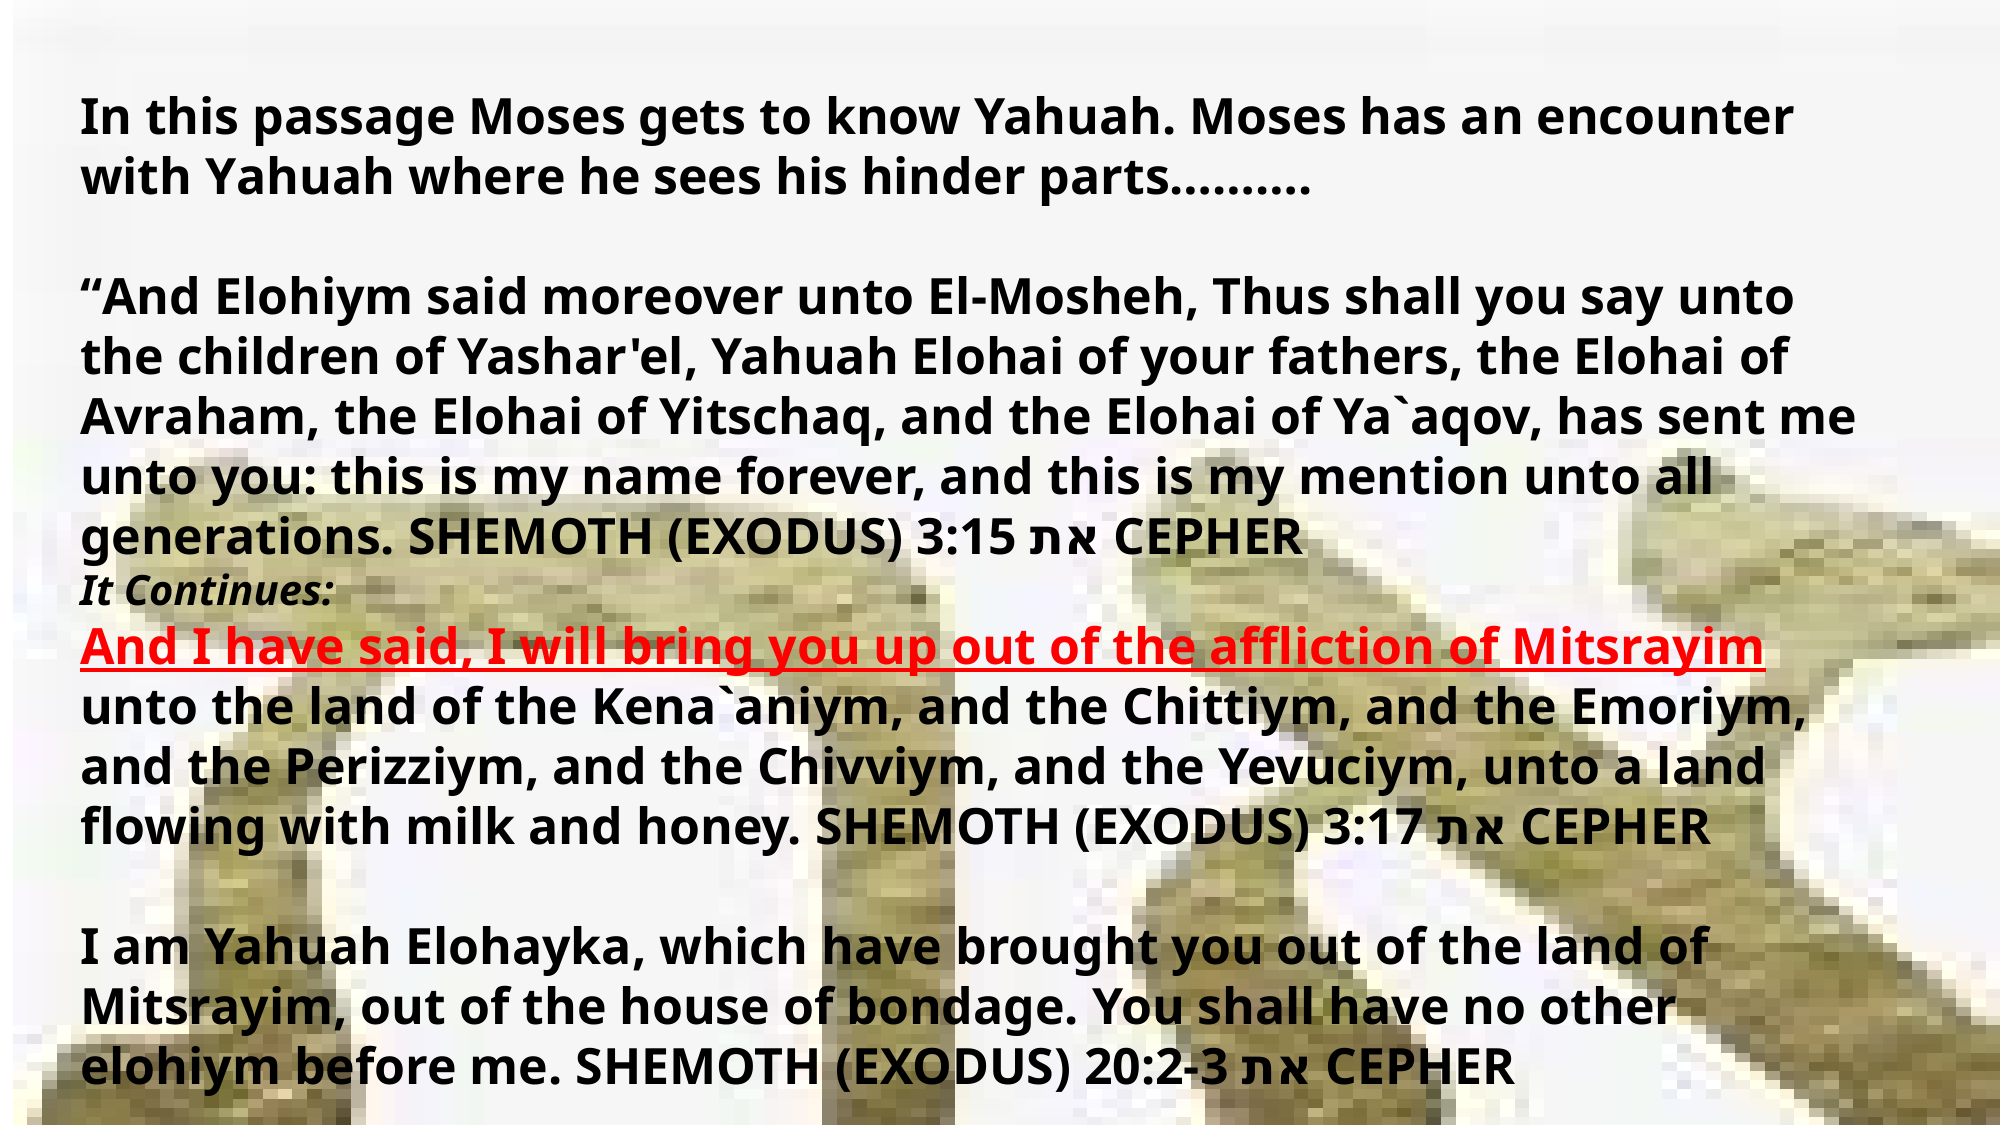

In this passage Moses gets to know Yahuah. Moses has an encounter with Yahuah where he sees his hinder parts……….
“And Elohiym said moreover unto El-Mosheh, Thus shall you say unto the children of Yashar'el, Yahuah Elohai of your fathers, the Elohai of Avraham, the Elohai of Yitschaq, and the Elohai of Ya`aqov, has sent me unto you: this is my name forever, and this is my mention unto all generations. SHEMOTH (EXODUS) 3:15 את CEPHER
It Continues:
And I have said, I will bring you up out of the affliction of Mitsrayim unto the land of the Kena`aniym, and the Chittiym, and the Emoriym, and the Perizziym, and the Chivviym, and the Yevuciym, unto a land flowing with milk and honey. SHEMOTH (EXODUS) 3:17 את CEPHER
I am Yahuah Elohayka, which have brought you out of the land of Mitsrayim, out of the house of bondage. You shall have no other elohiym before me. SHEMOTH (EXODUS) 20:2-3 את CEPHER
Thus says Yahuah the King of Yashar'el, and his Redeemer Yahuah Tseva'oth; I am the first, and I am the last; and beside me there is no Elohiym. YESHA'YAHU (ISAIAH) 44:6 את CEPHER
We have found him, of whom Mosheh in the Law, and the prophets, did write, Yahusha of Natsareth, the son of Yoceph. YOCHANON (JOHN) 1:45 את CEPHER